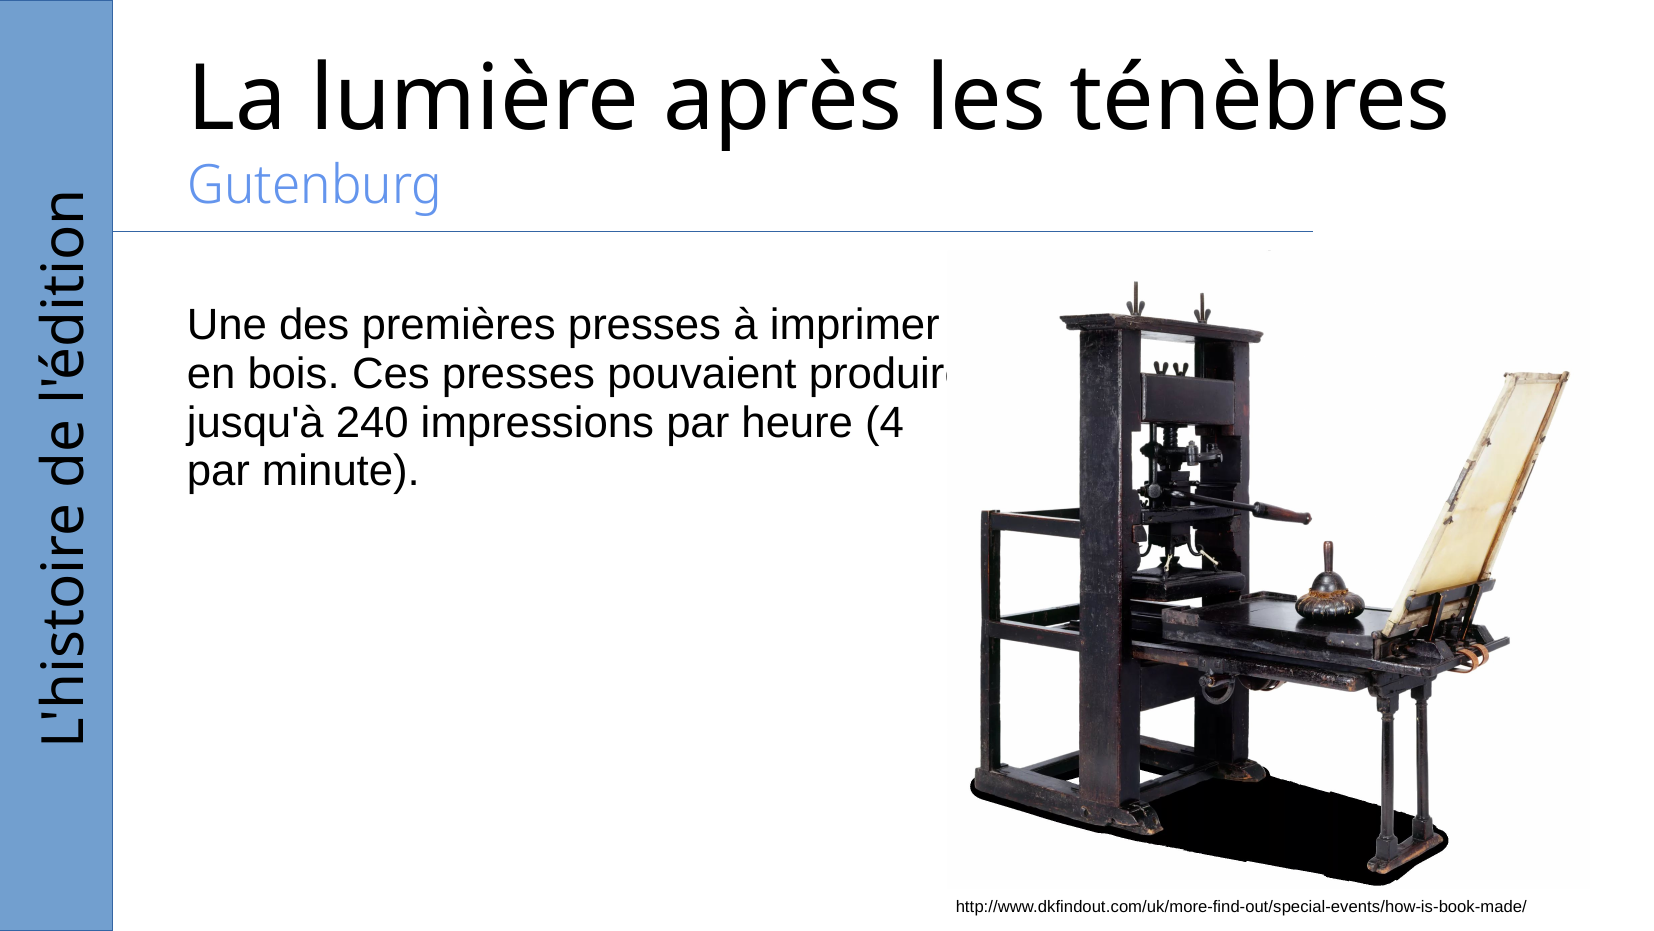

# La lumière après les ténèbres
Gutenburg
Une des premières presses à imprimer en bois. Ces presses pouvaient produire jusqu'à 240 impressions par heure (4 par minute).
L'histoire de l'édition
http://www.dkfindout.com/uk/more-find-out/special-events/how-is-book-made/